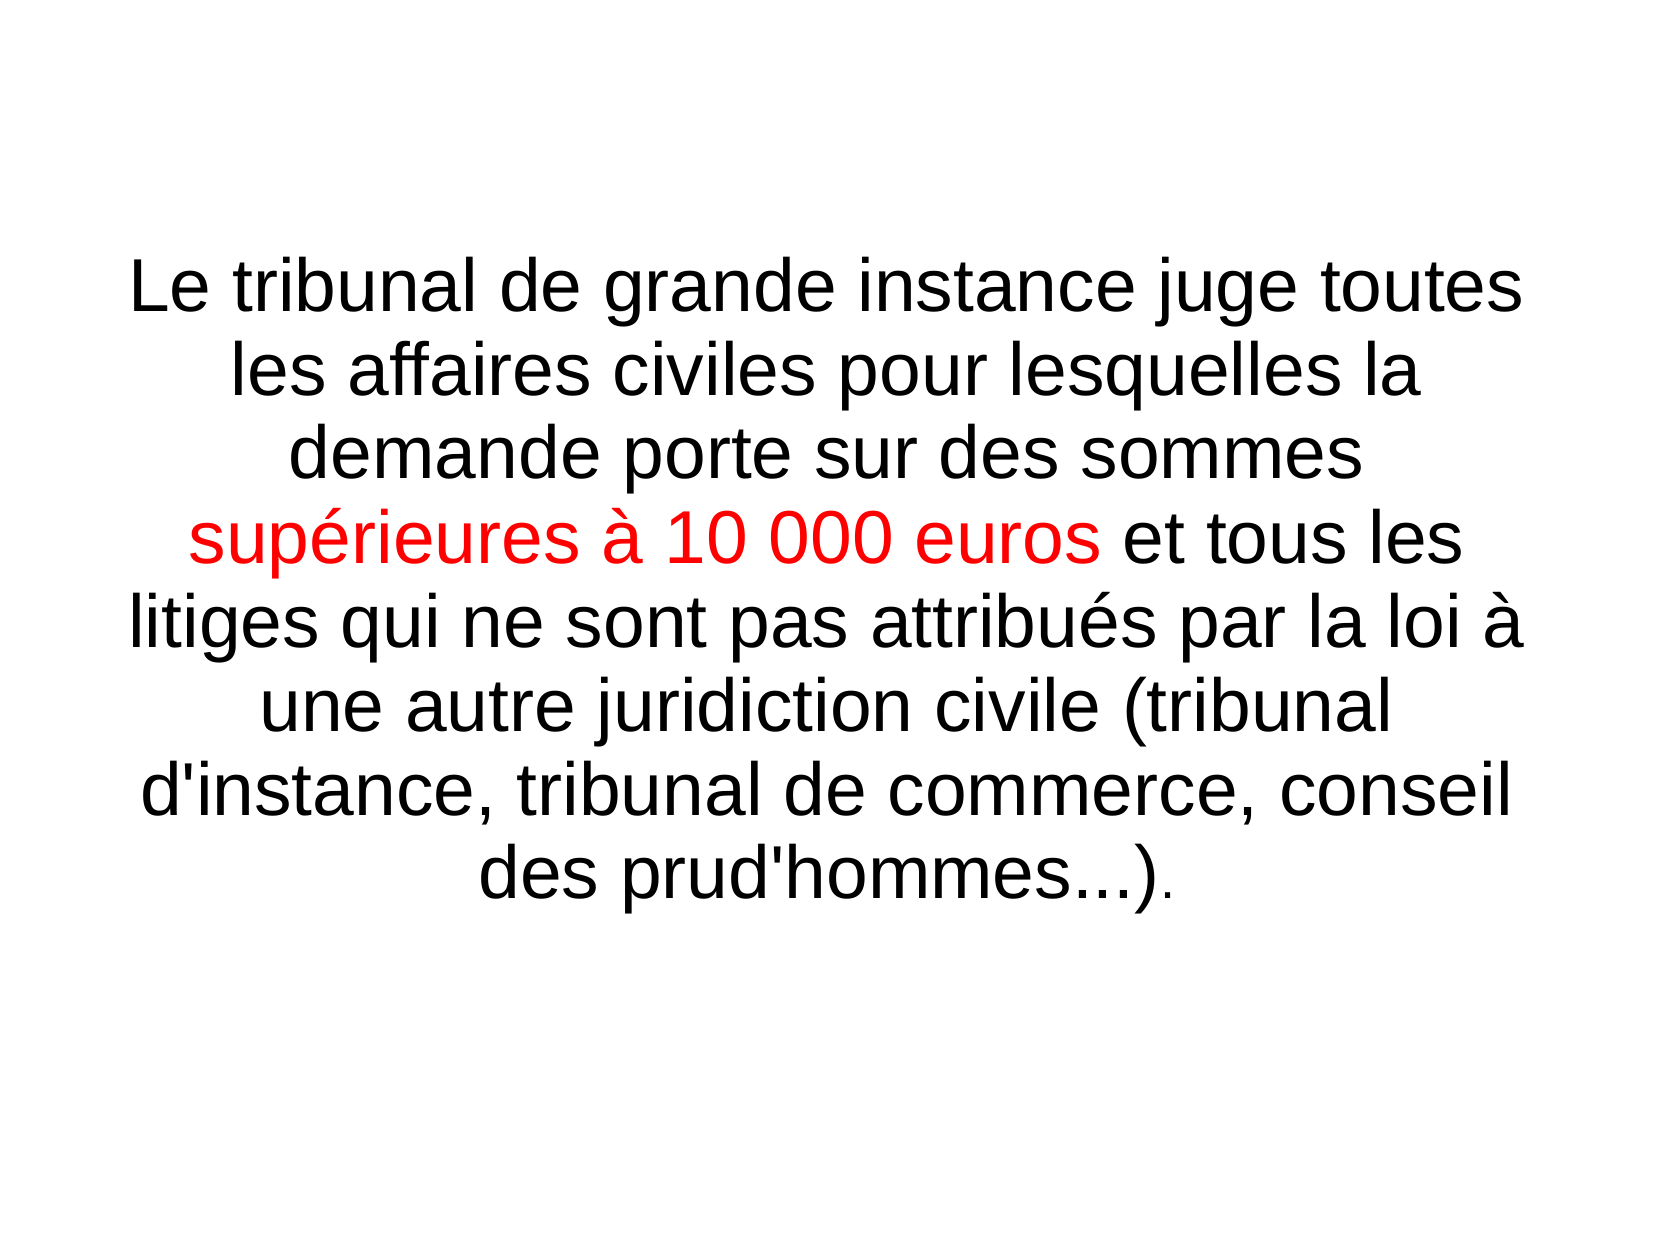

# Le tribunal de grande instance juge toutes les affaires civiles pour lesquelles la demande porte sur des sommes supérieures à 10 000 euros et tous les litiges qui ne sont pas attribués par la loi à une autre juridiction civile (tribunal d'instance, tribunal de commerce, conseil des prud'hommes...).